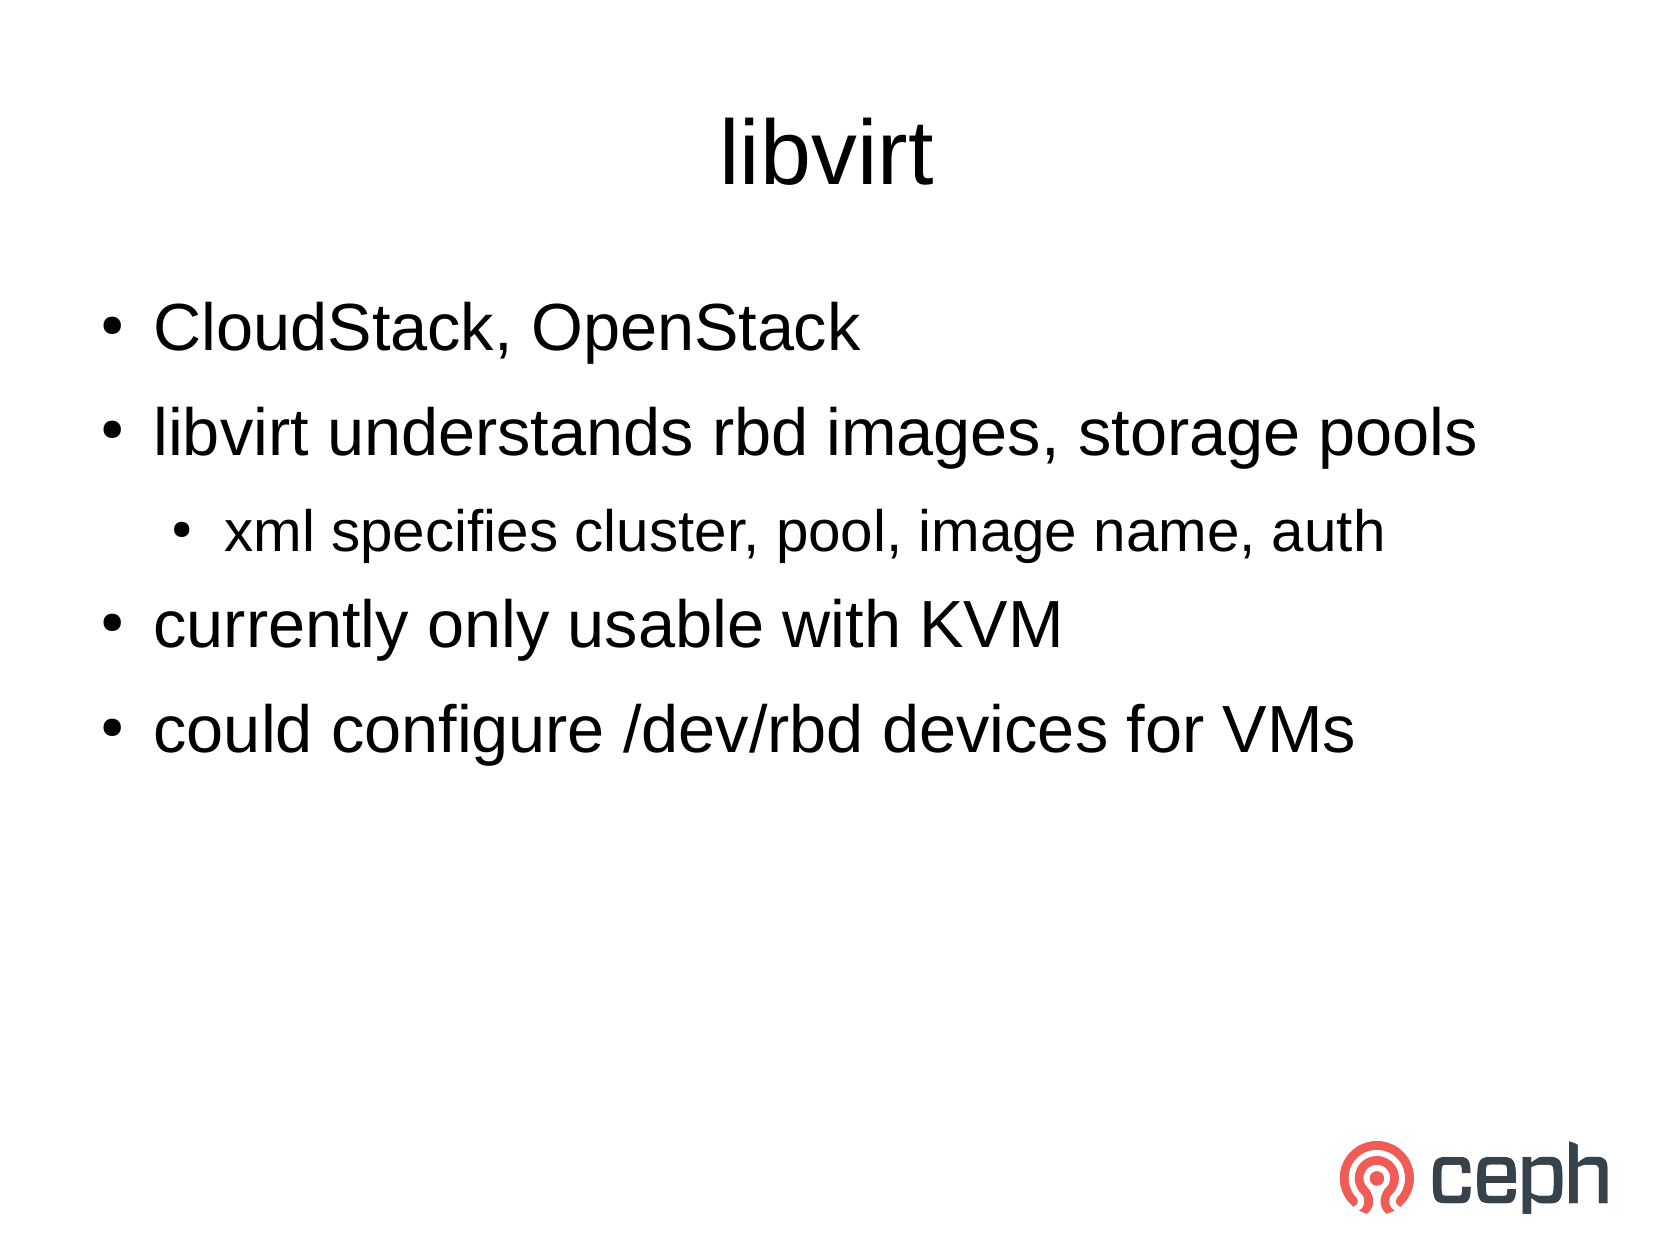

# libvirt
CloudStack, OpenStack
libvirt understands rbd images, storage pools
xml specifies cluster, pool, image name, auth
currently only usable with KVM
could configure /dev/rbd devices for VMs